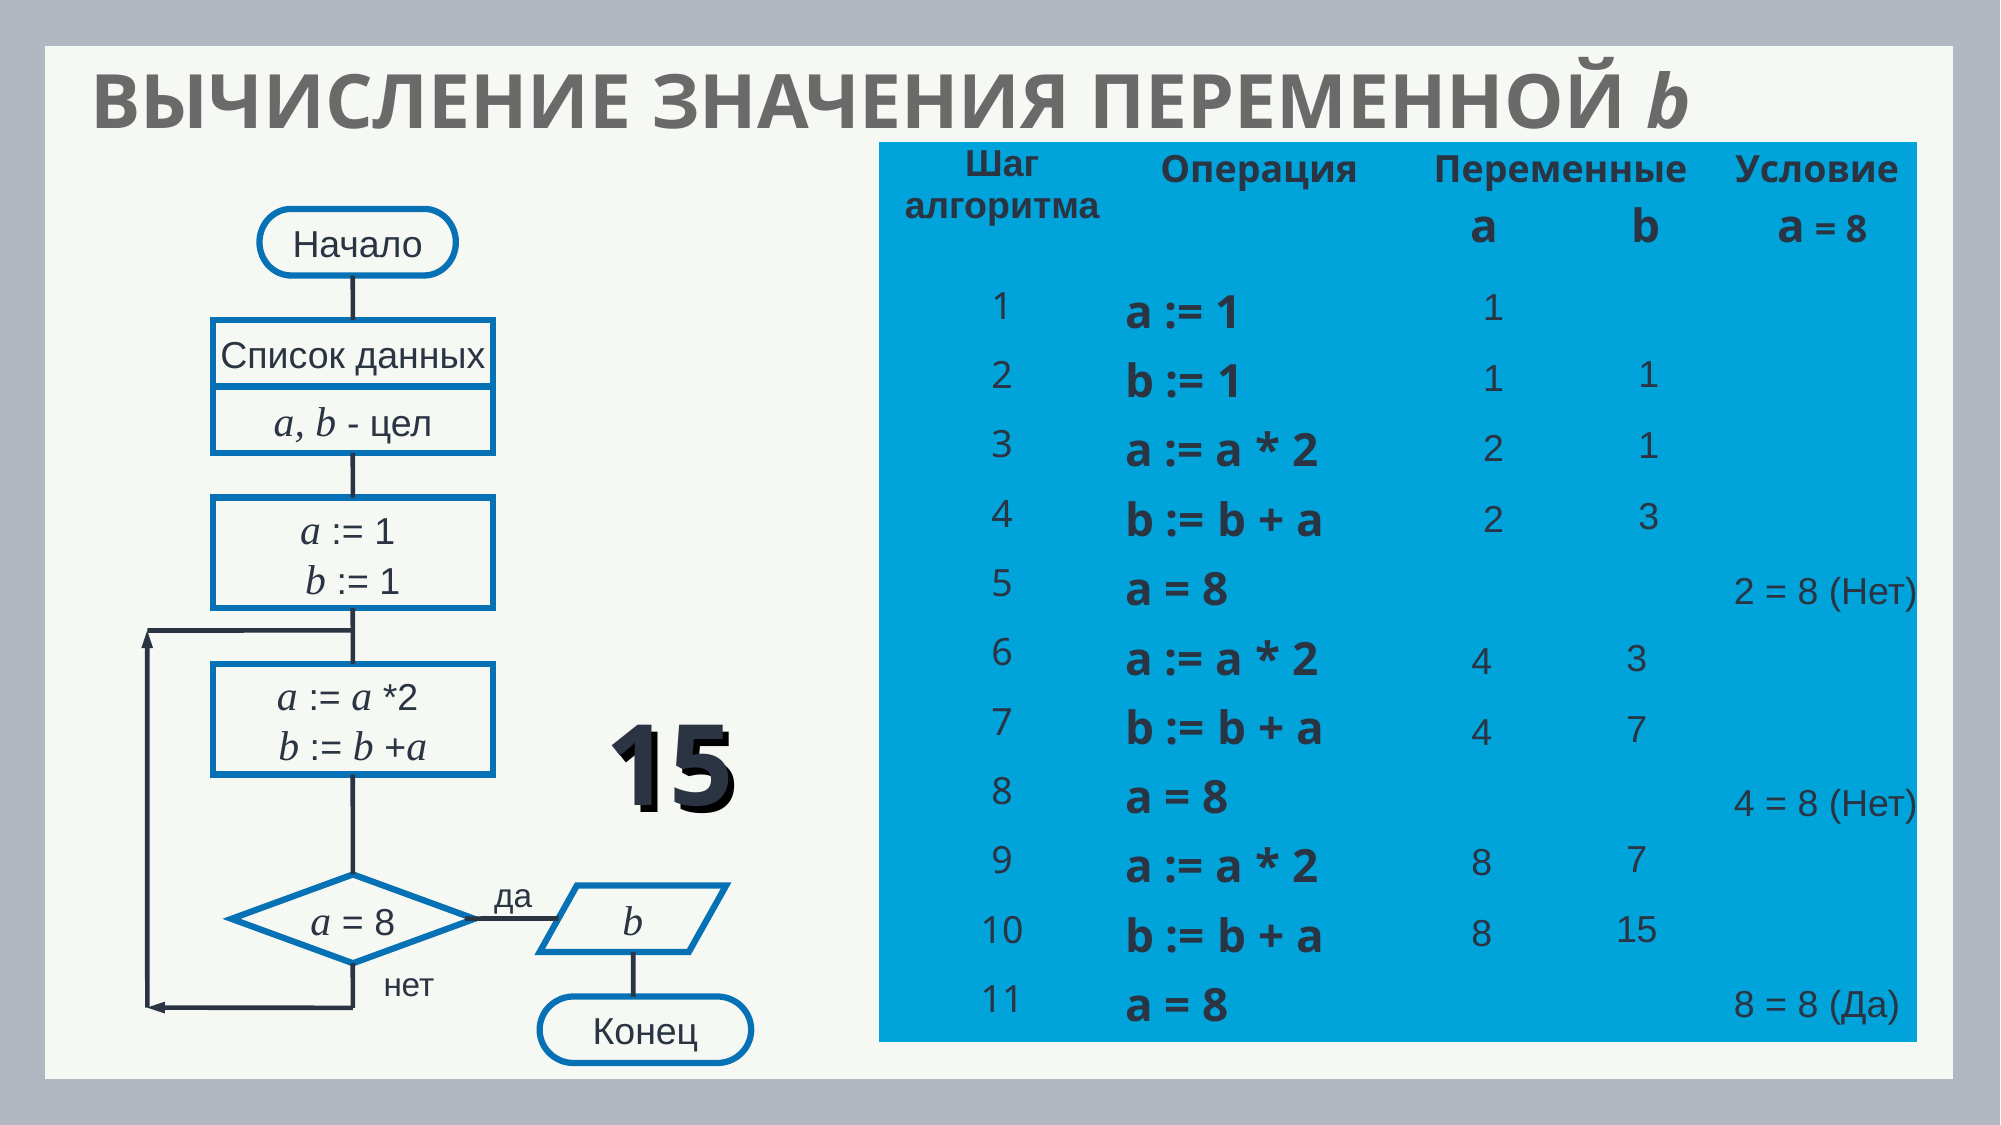

ВЫЧИСЛЕНИЕ ЗНАЧЕНИЯ ПЕРЕМЕННОЙ b
| Шаг алгоритма | Операция | Переменные | | Условие |
| --- | --- | --- | --- | --- |
| | | a | b | a = 8 |
| 1 | a := 1 | | | |
| 2 | b := 1 | | | |
| 3 | a := a \* 2 | | | |
| 4 | b := b + a | | | |
| 5 | a = 8 | | | |
| 6 | a := a \* 2 | | | |
| 7 | b := b + a | | | |
| 8 | a = 8 | | | |
| 9 | a := a \* 2 | | | |
| 10 | b := b + a | | | |
| 11 | a = 8 | | | |
Начало
1
Список данных
1
1
a, b - цел
1
2
3
2
a := 1
b := 1
2 = 8 (Нет)
3
4
a := a *2
b := b +a
15
7
4
4 = 8 (Нет)
7
8
a = 8
да
b
15
8
нет
8 = 8 (Да)
Конец